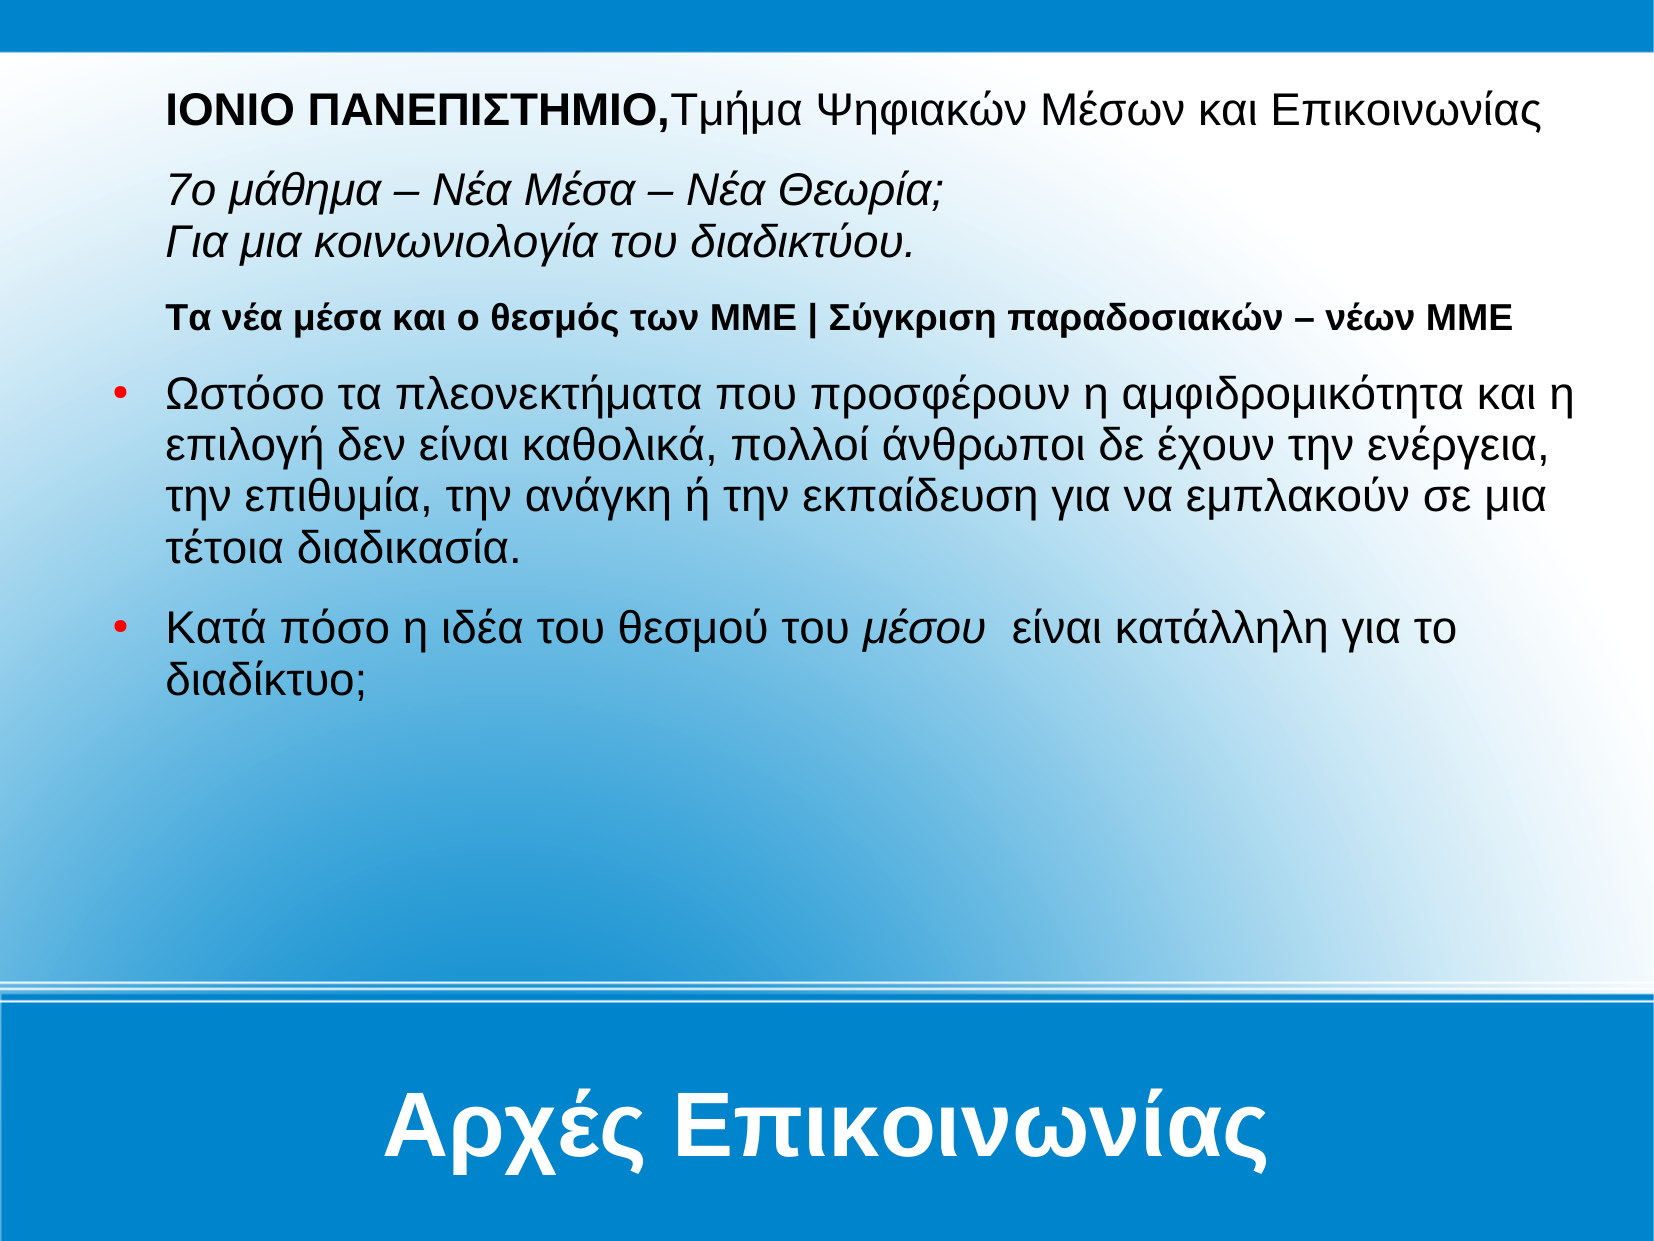

ΙΟΝΙΟ ΠΑΝΕΠΙΣΤΗΜΙΟ,Τμήμα Ψηφιακών Μέσων και Επικοινωνίας
7ο μάθημα – Νέα Μέσα – Νέα Θεωρία;
Για μια κοινωνιολογία του διαδικτύου.
Τα νέα μέσα και ο θεσμός των ΜΜΕ | Σύγκριση παραδοσιακών – νέων ΜΜΕ
Ωστόσο τα πλεονεκτήματα που προσφέρουν η αμφιδρομικότητα και η επιλογή δεν είναι καθολικά, πολλοί άνθρωποι δε έχουν την ενέργεια, την επιθυμία, την ανάγκη ή την εκπαίδευση για να εμπλακούν σε μια τέτοια διαδικασία.
Κατά πόσο η ιδέα του θεσμού του μέσου είναι κατάλληλη για το διαδίκτυο;
# Αρχές Επικοινωνίας